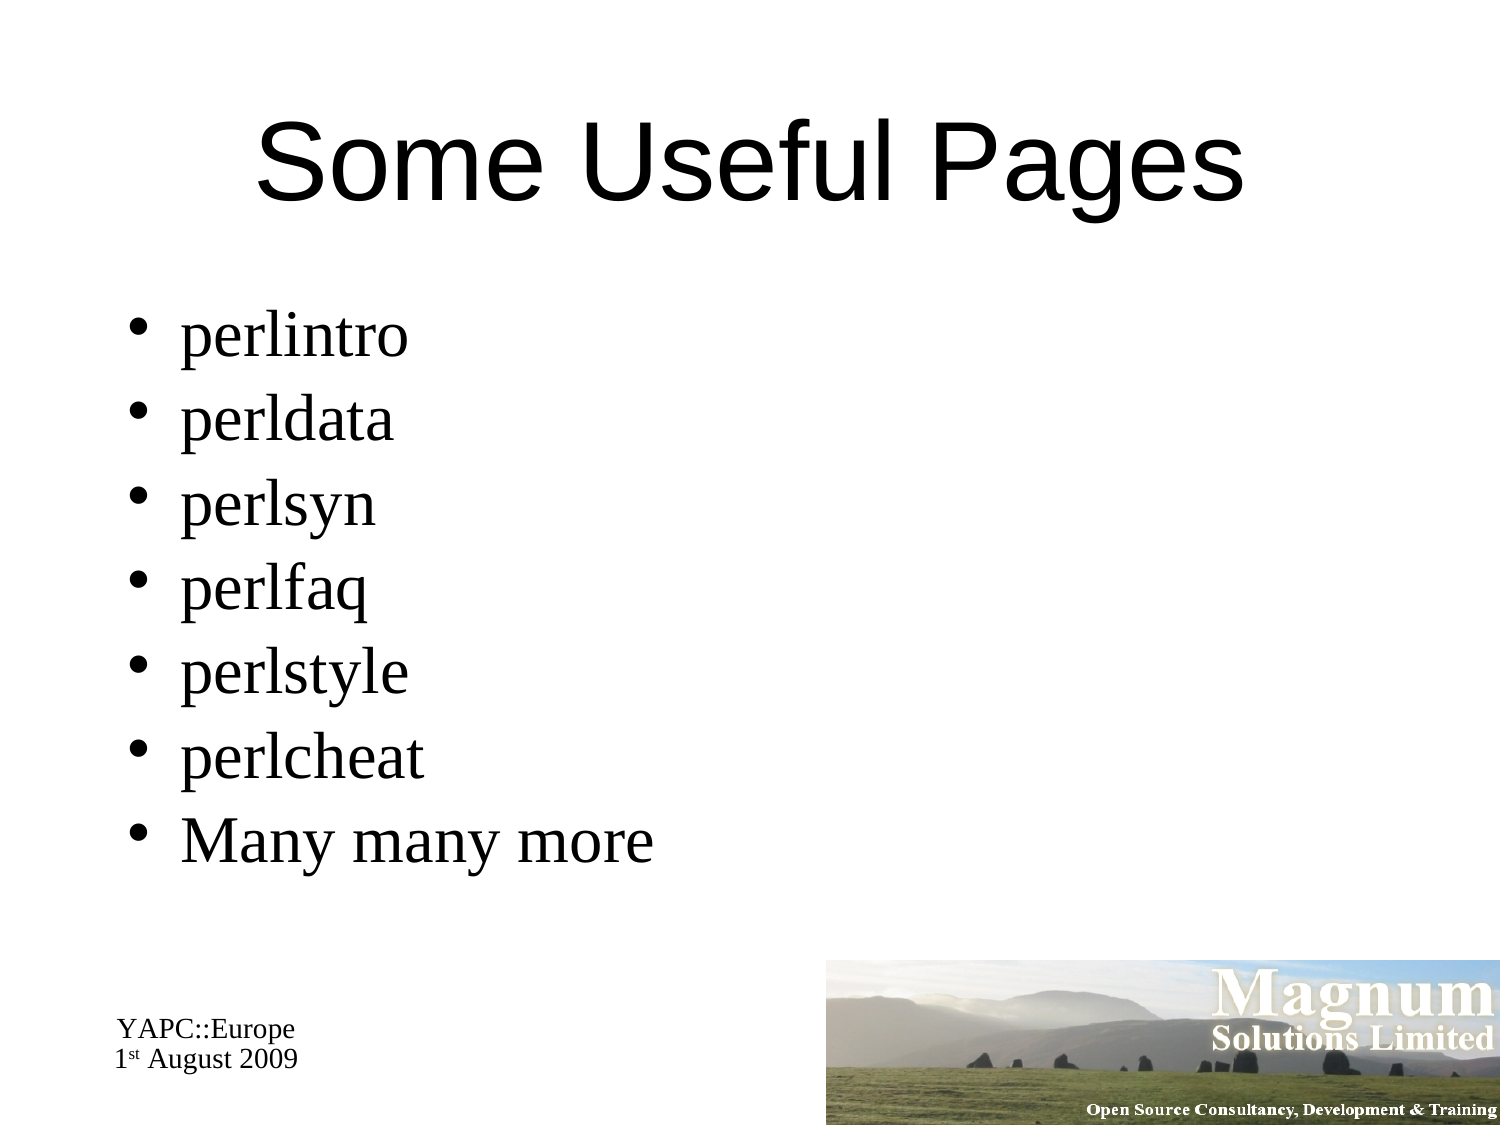

# Some Useful Pages
perlintro
perldata
perlsyn
perlfaq
perlstyle
perlcheat
Many many more
20